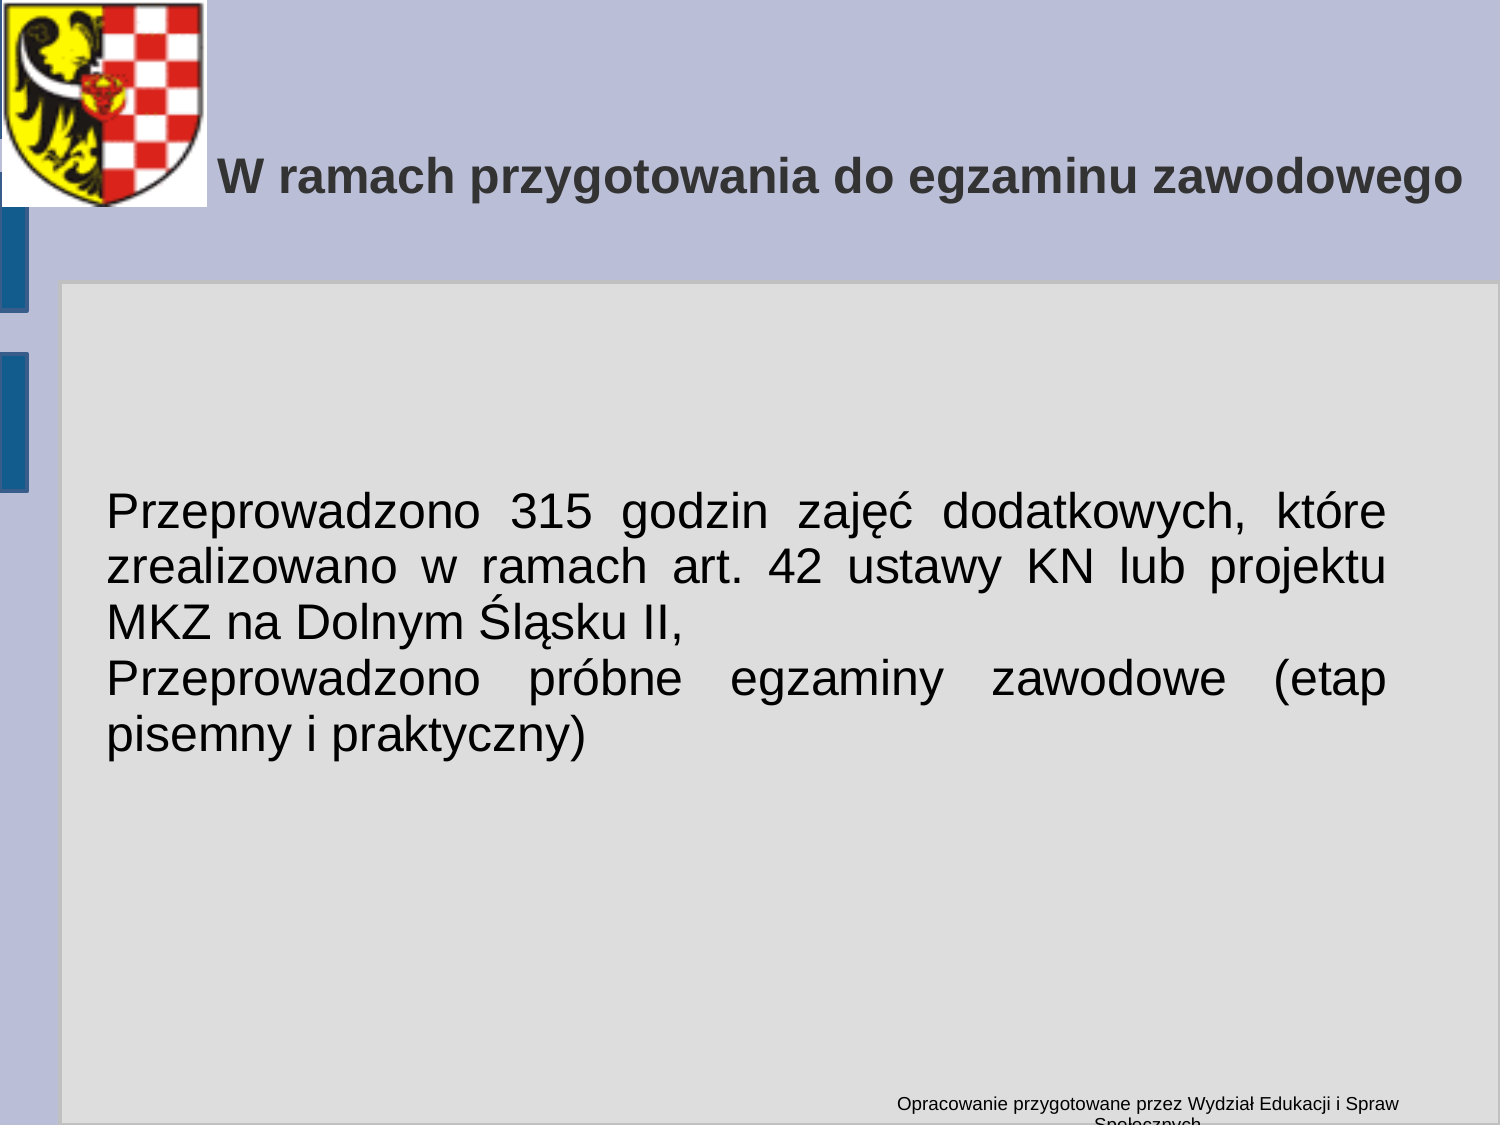

# W ramach przygotowania do egzaminu zawodowego
Przeprowadzono 315 godzin zajęć dodatkowych, które zrealizowano w ramach art. 42 ustawy KN lub projektu MKZ na Dolnym Śląsku II,
Przeprowadzono próbne egzaminy zawodowe (etap pisemny i praktyczny)
Opracowanie przygotowane przez Wydział Edukacji i Spraw Społecznych